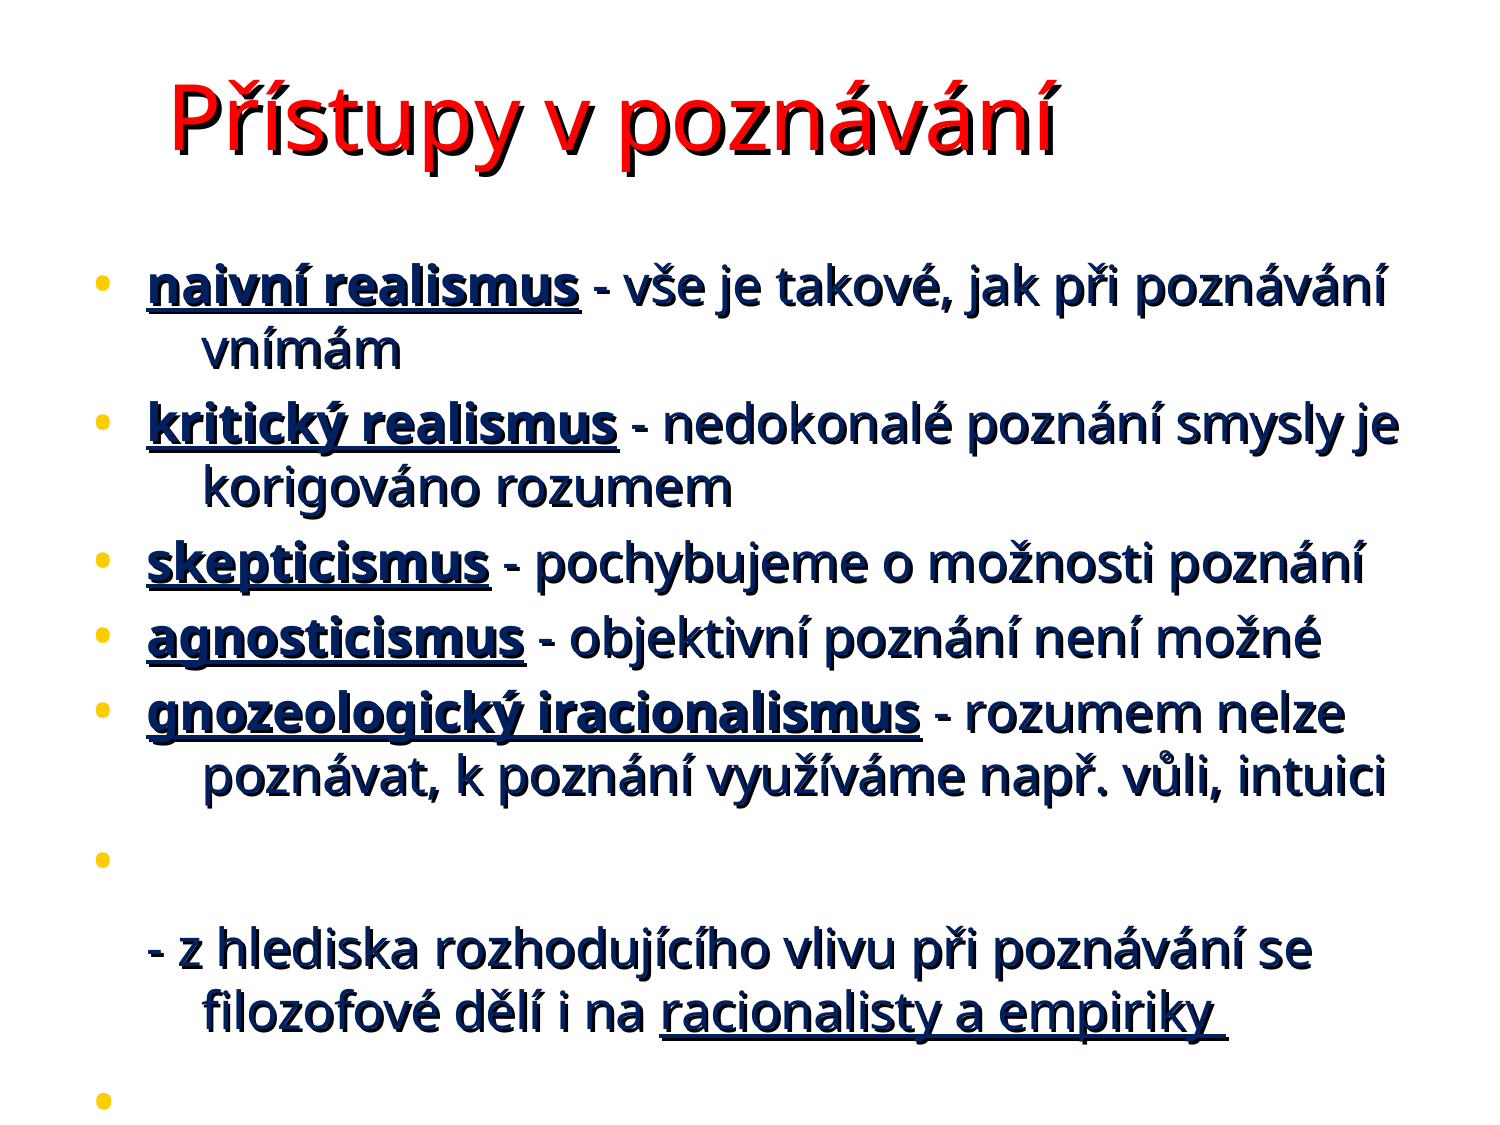

# Přístupy v poznávání
naivní realismus - vše je takové, jak při poznávání vnímám
kritický realismus - nedokonalé poznání smysly je korigováno rozumem
skepticismus - pochybujeme o možnosti poznání
agnosticismus - objektivní poznání není možné
gnozeologický iracionalismus - rozumem nelze poznávat, k poznání využíváme např. vůli, intuici
- z hlediska rozhodujícího vlivu při poznávání se filozofové dělí i na racionalisty a empiriky